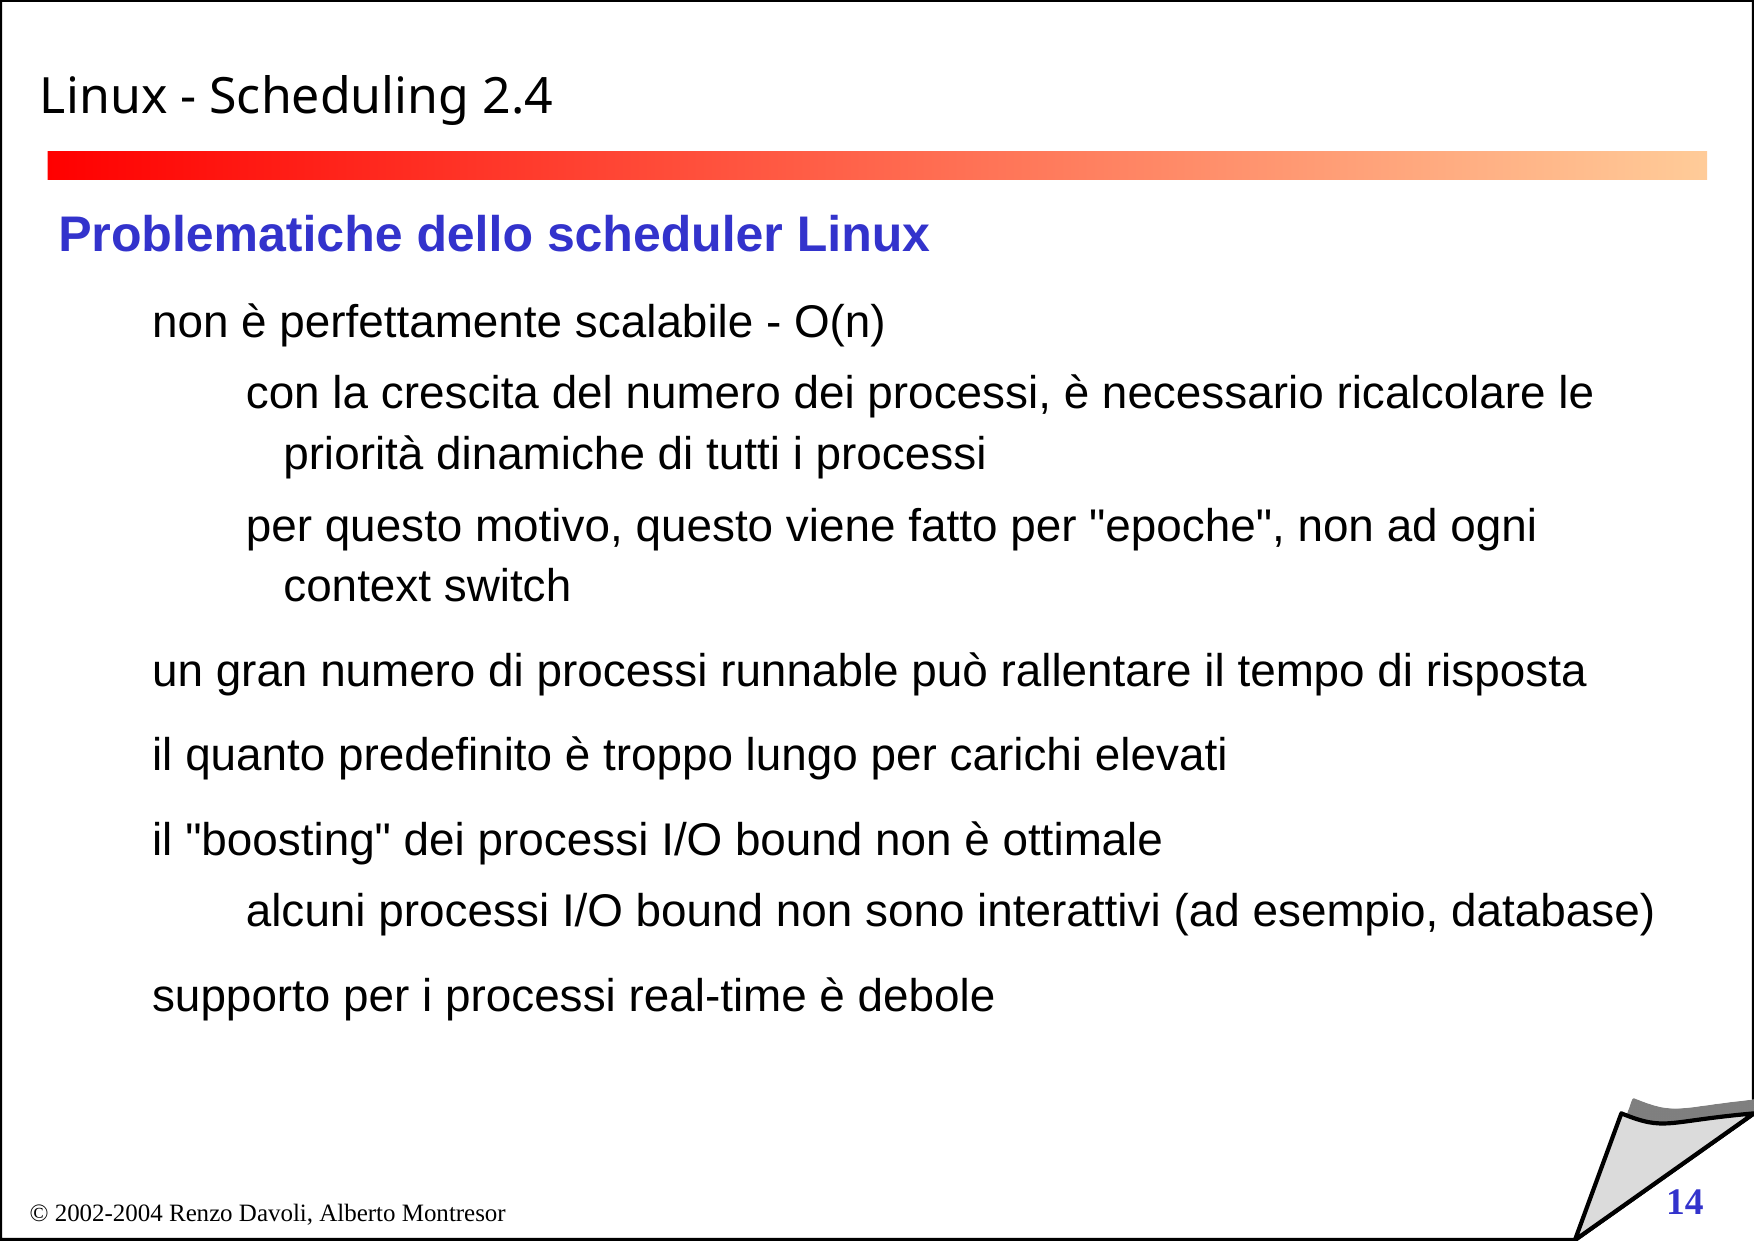

# Linux - Scheduling 2.4
Problematiche dello scheduler Linux
non è perfettamente scalabile - O(n)
con la crescita del numero dei processi, è necessario ricalcolare le priorità dinamiche di tutti i processi
per questo motivo, questo viene fatto per "epoche", non ad ogni context switch
un gran numero di processi runnable può rallentare il tempo di risposta
il quanto predefinito è troppo lungo per carichi elevati
il "boosting" dei processi I/O bound non è ottimale
alcuni processi I/O bound non sono interattivi (ad esempio, database)
supporto per i processi real-time è debole